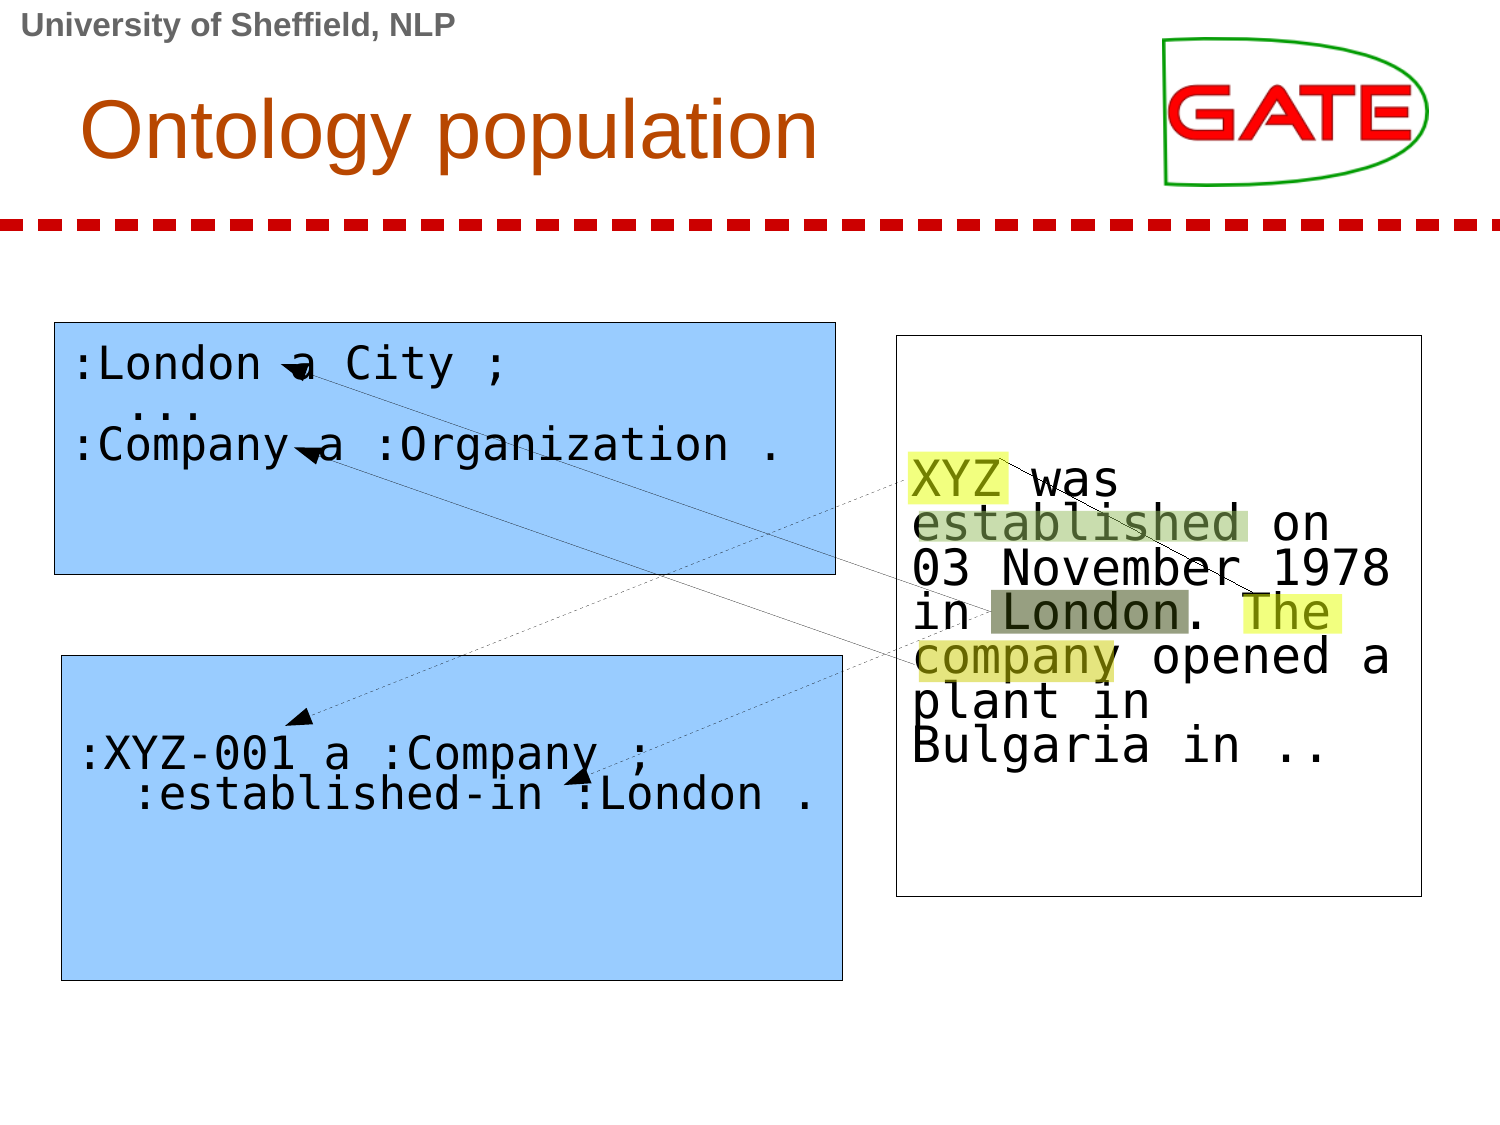

# Ontology population
:London a City ;
 ...
:Company a :Organization .
XYZ was established on 03 November 1978 in London. The company opened a plant in Bulgaria in ..
:XYZ-001 a :Company ;
 :established-in :London .